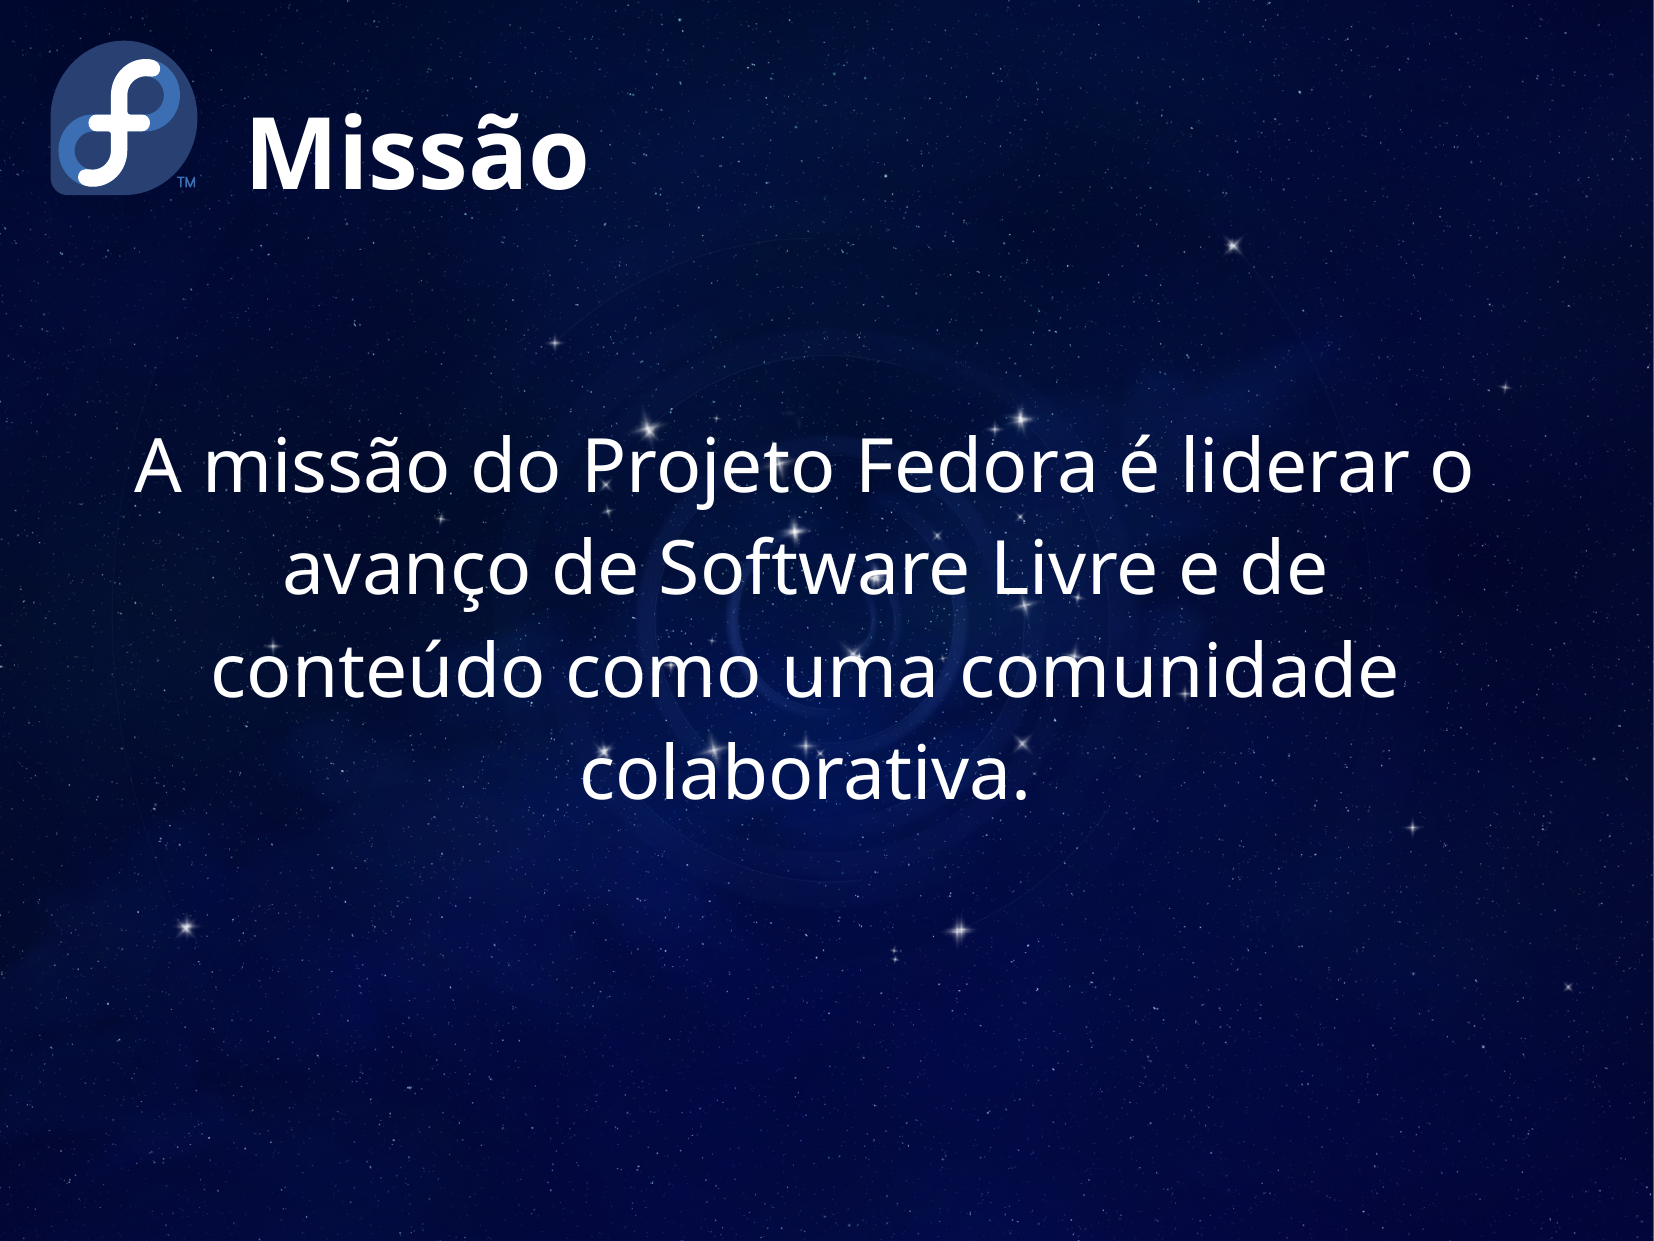

Missão
A missão do Projeto Fedora é liderar o avanço de Software Livre e de conteúdo como uma comunidade colaborativa.